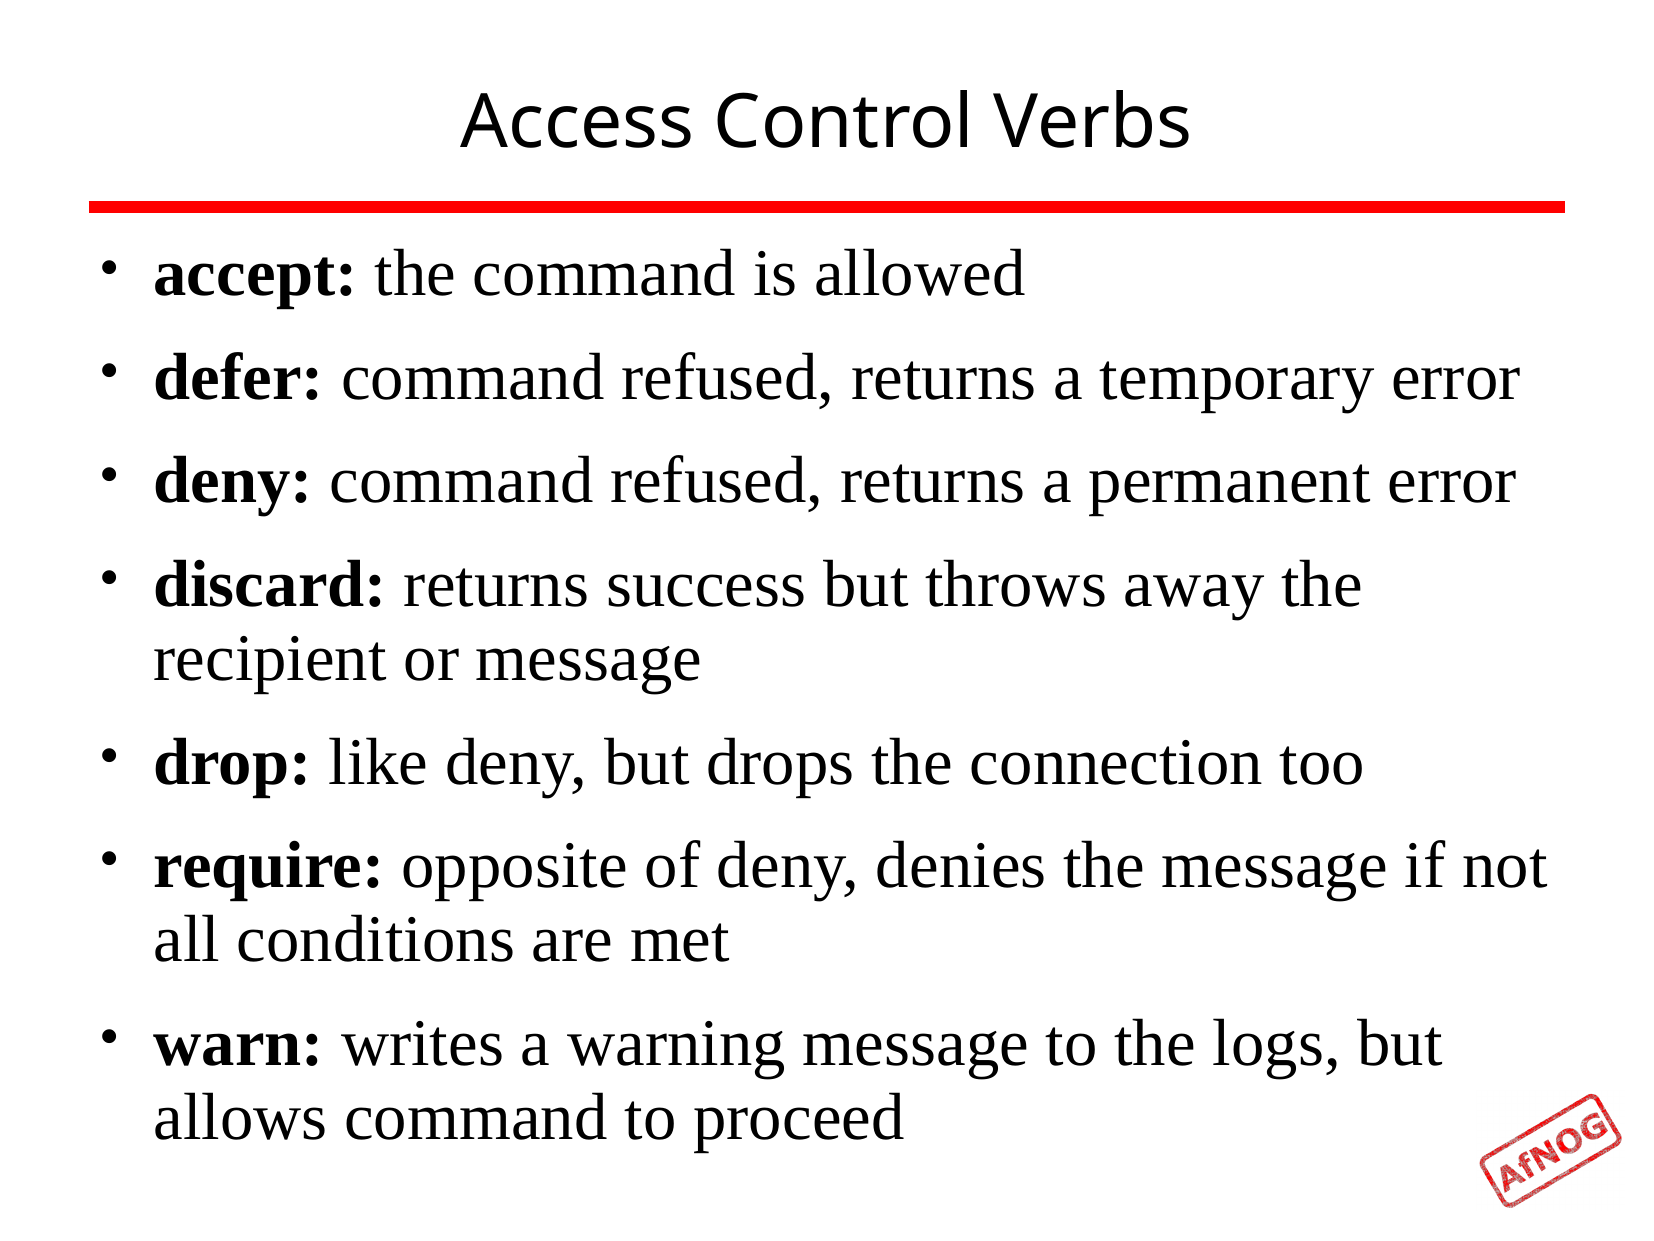

# Access Control Verbs
accept: the command is allowed
defer: command refused, returns a temporary error
deny: command refused, returns a permanent error
discard: returns success but throws away the recipient or message
drop: like deny, but drops the connection too
require: opposite of deny, denies the message if not all conditions are met
warn: writes a warning message to the logs, but allows command to proceed